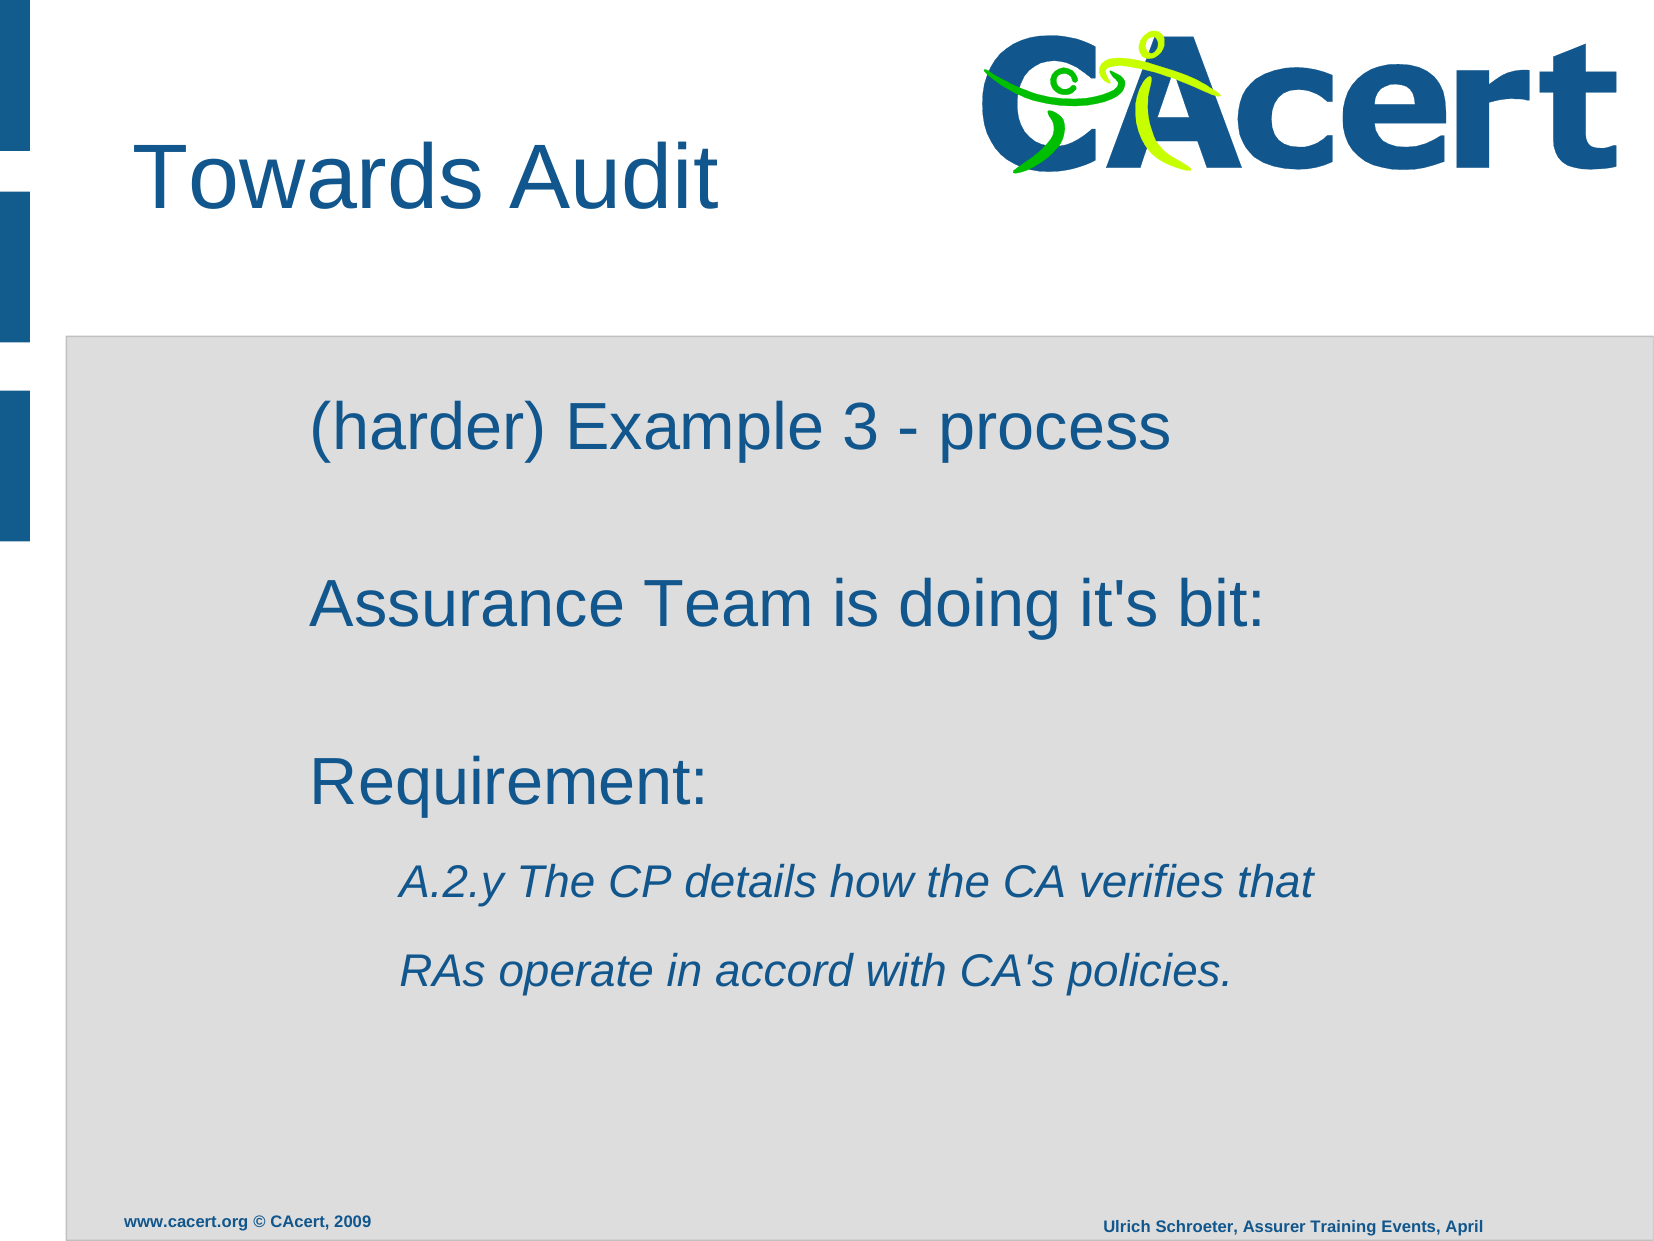

Towards Audit
(harder) Example 3 - process
Assurance Team is doing it's bit:
Requirement:
 A.2.y The CP details how the CA verifies that
 RAs operate in accord with CA's policies.